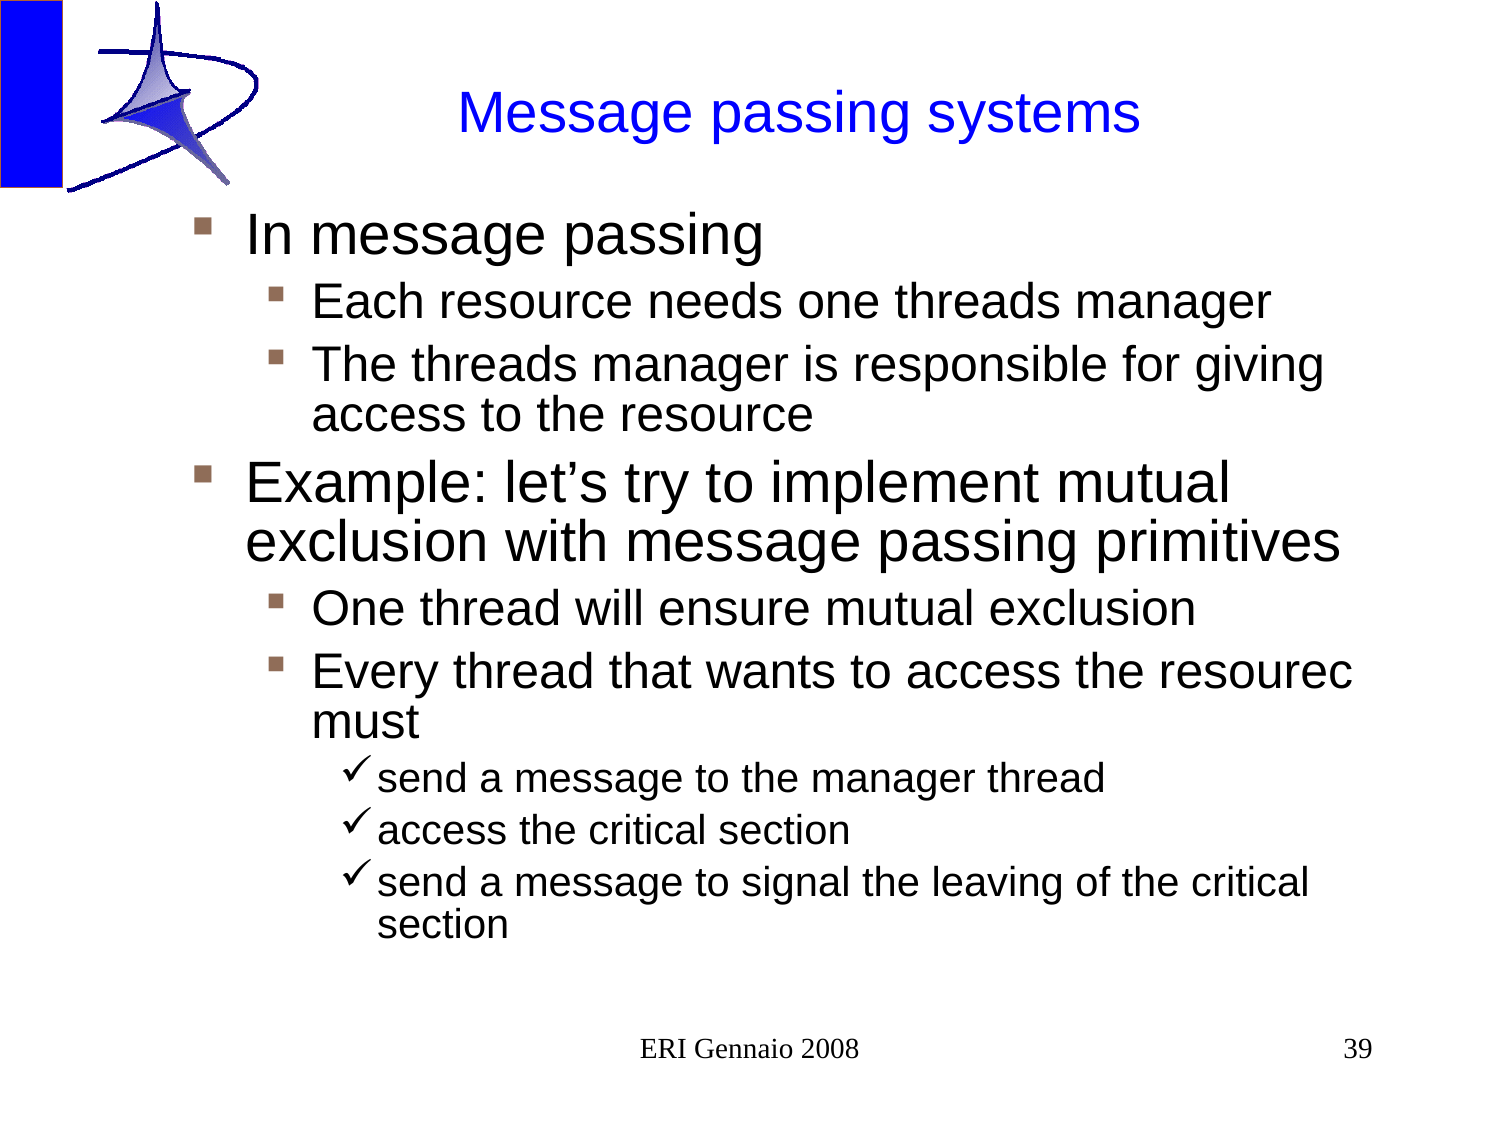

# Message passing systems
In message passing
Each resource needs one threads manager
The threads manager is responsible for giving access to the resource
Example: let’s try to implement mutual exclusion with message passing primitives
One thread will ensure mutual exclusion
Every thread that wants to access the resourec must
send a message to the manager thread
access the critical section
send a message to signal the leaving of the critical section
ERI Gennaio 2008
39